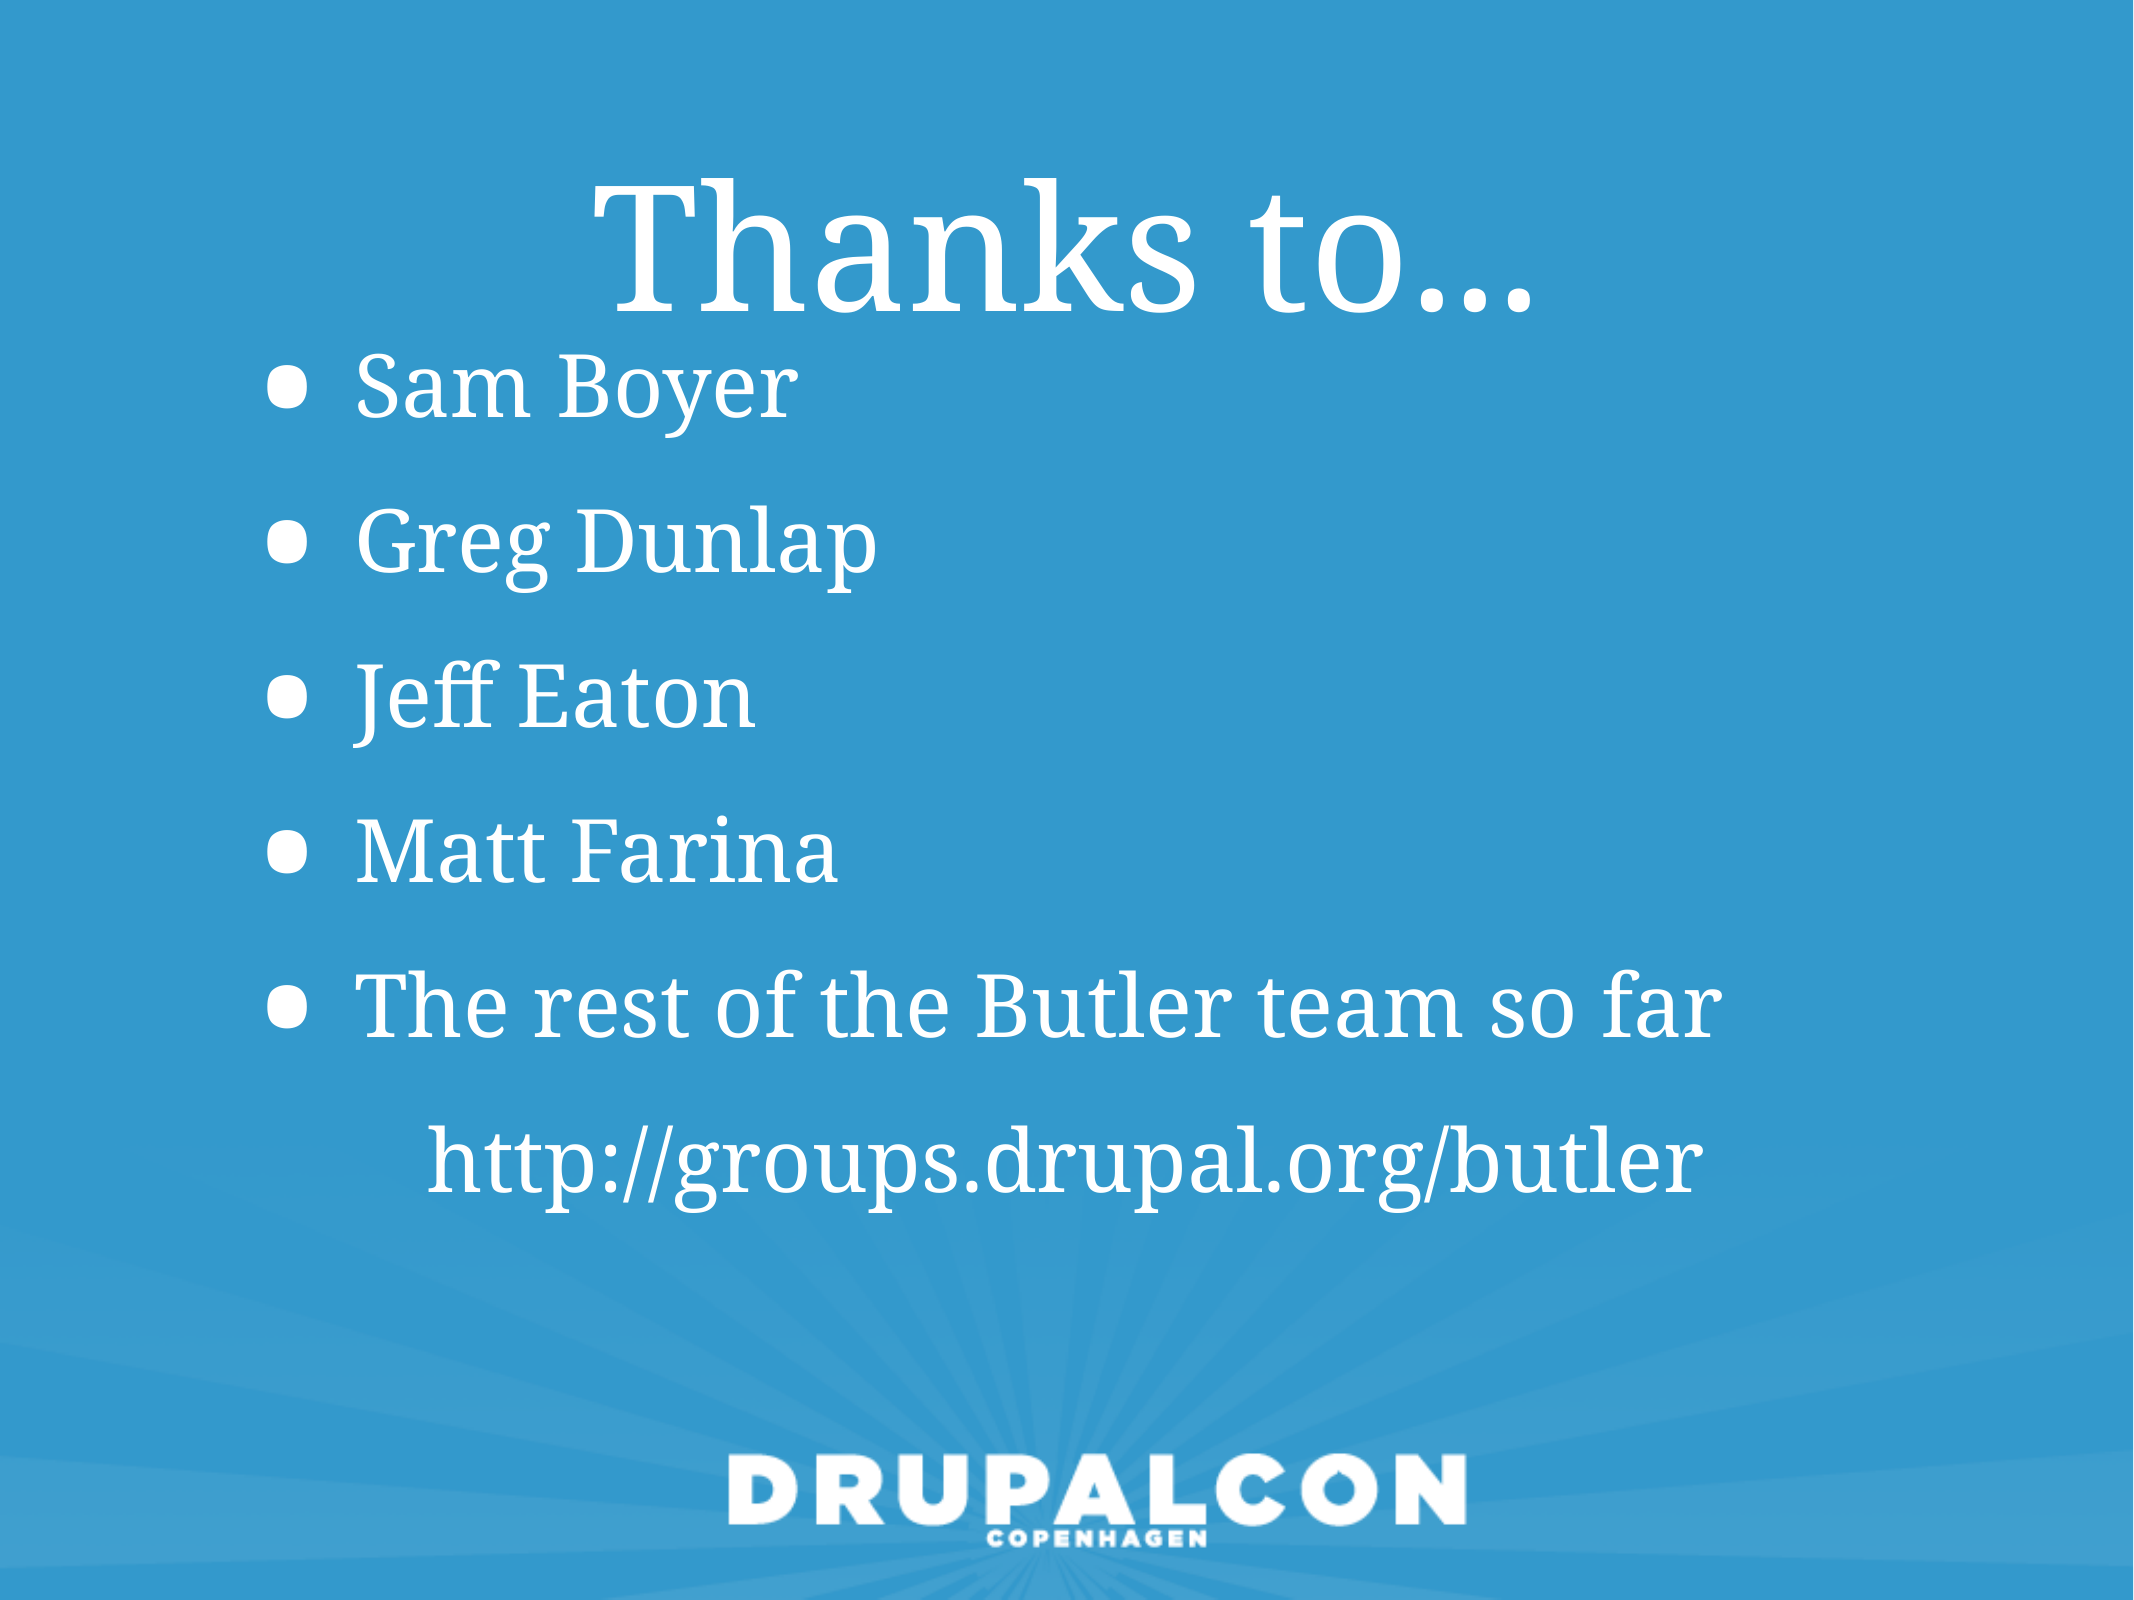

# Thanks to...
Sam Boyer
Greg Dunlap
Jeff Eaton
Matt Farina
The rest of the Butler team so far
http://groups.drupal.org/butler